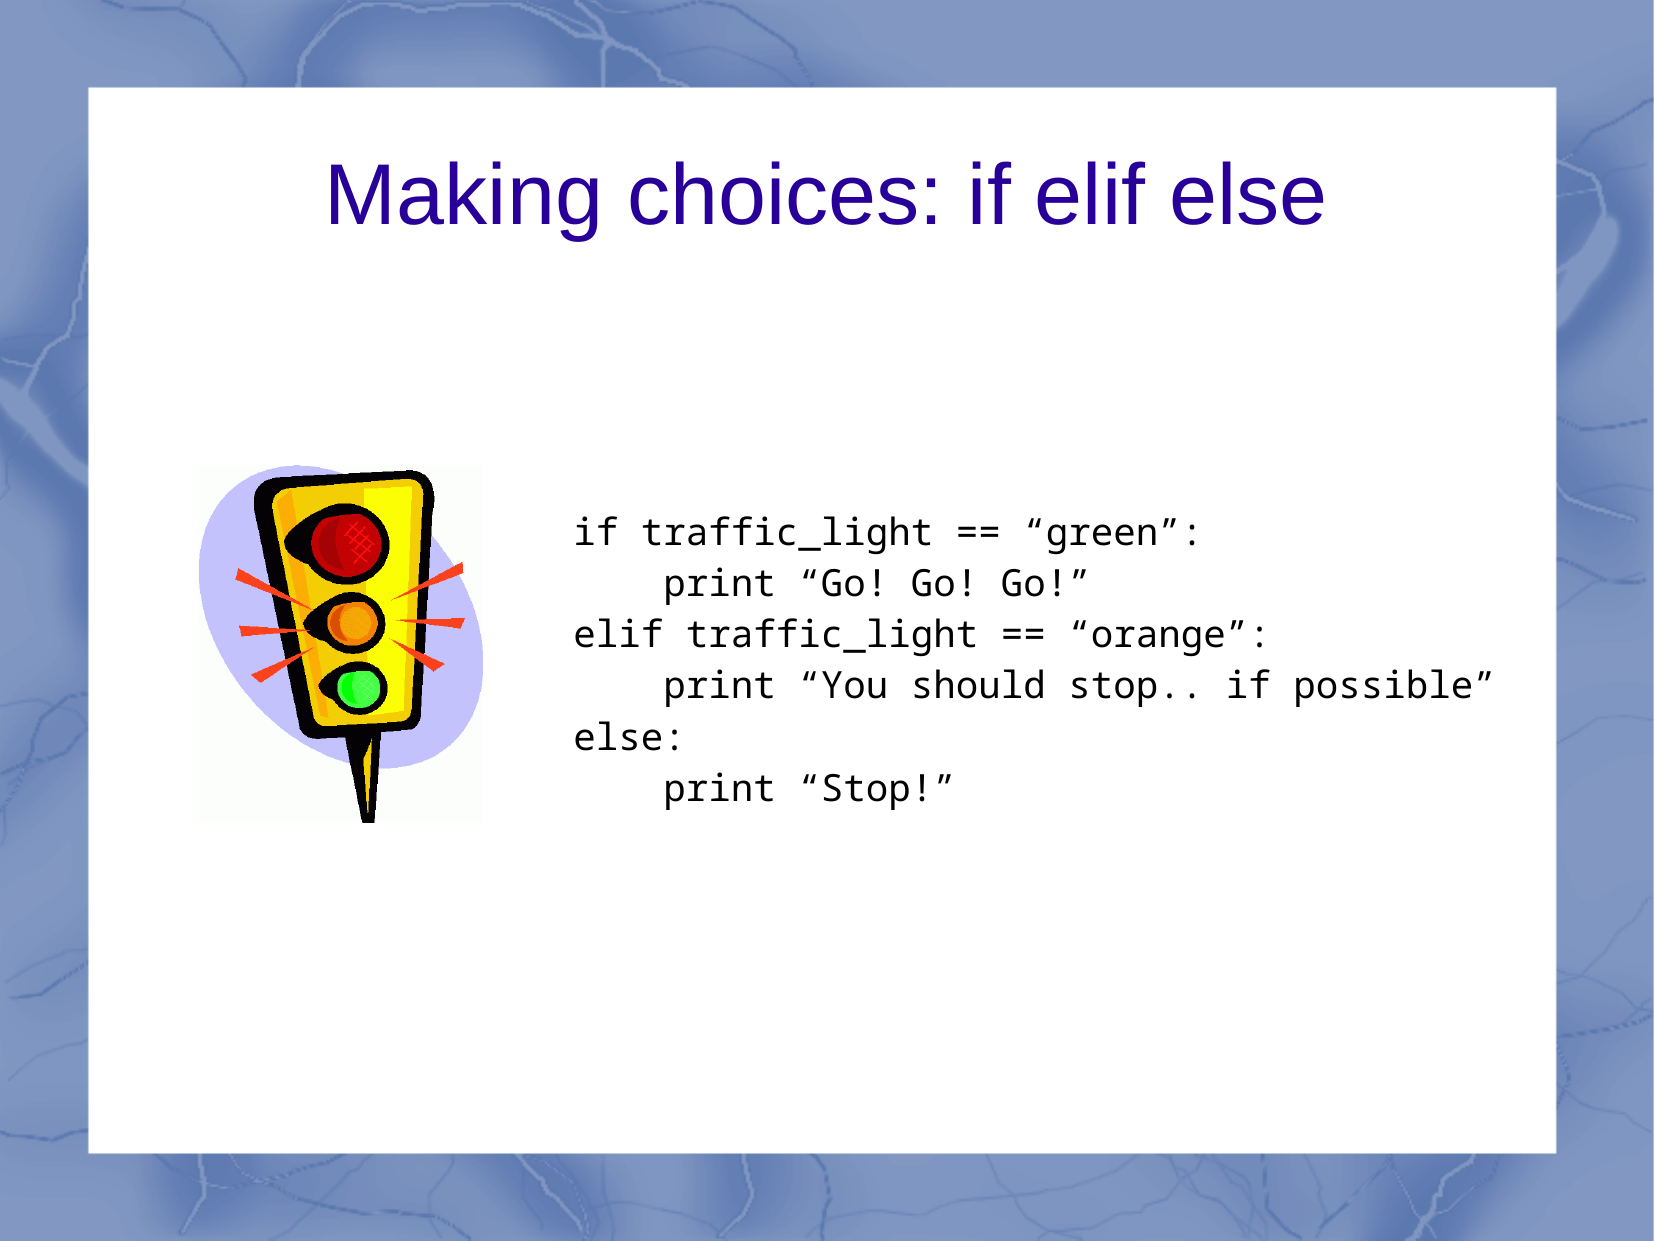

# Making choices: if elif else
if traffic_light == “green”:
 print “Go! Go! Go!”
elif traffic_light == “orange”:
 print “You should stop.. if possible”
else:
 print “Stop!”